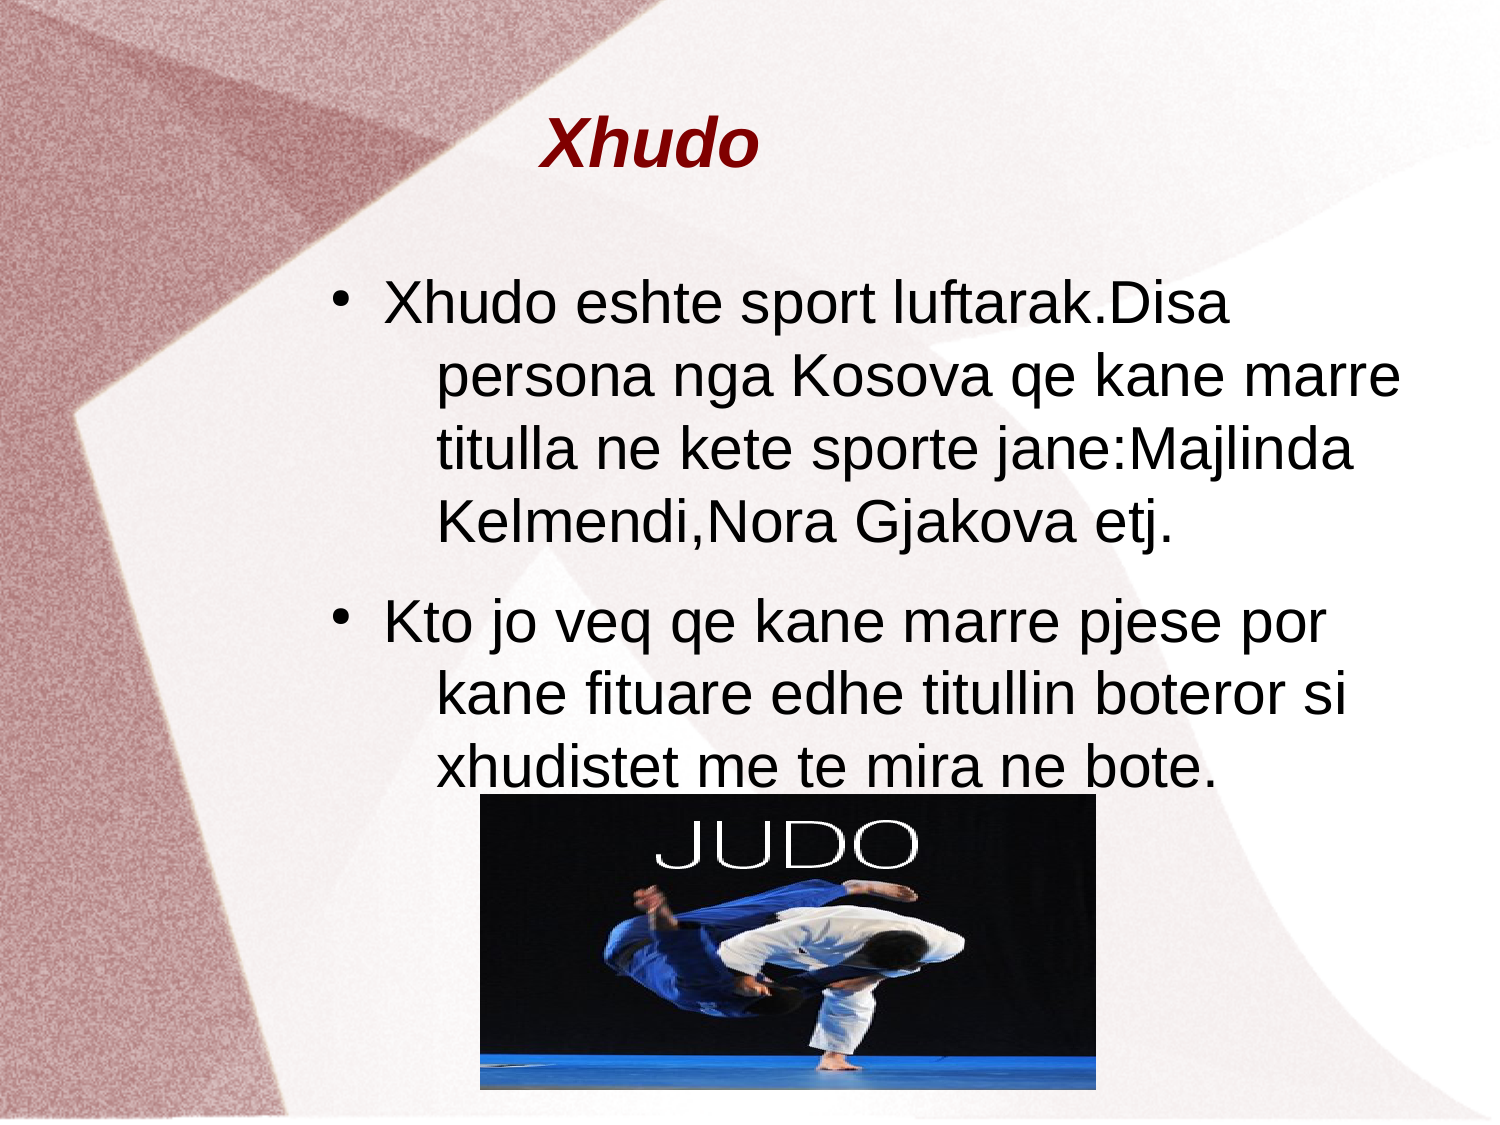

# Xhudo
Xhudo eshte sport luftarak.Disa persona nga Kosova qe kane marre titulla ne kete sporte jane:Majlinda Kelmendi,Nora Gjakova etj.
Kto jo veq qe kane marre pjese por kane fituare edhe titullin boteror si xhudistet me te mira ne bote.